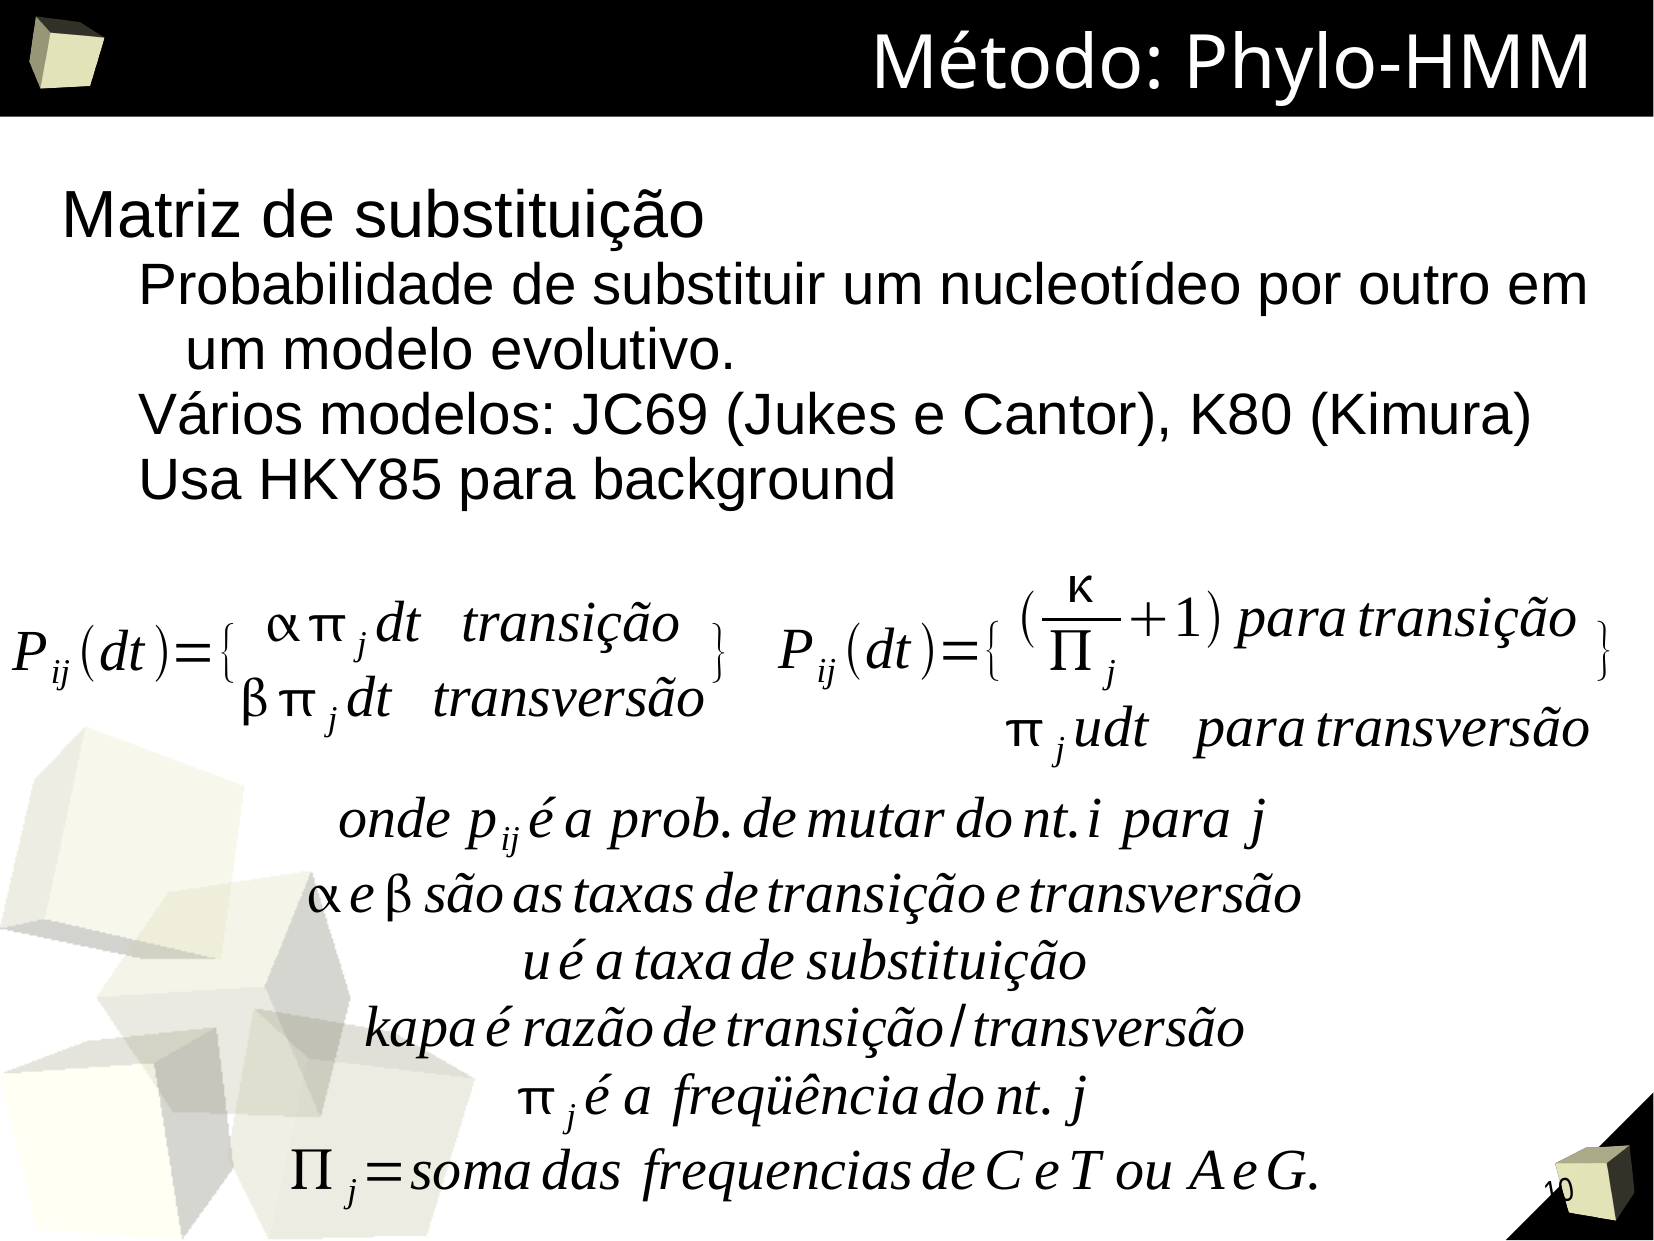

# Método: Phylo-HMM
Matriz de substituição
Probabilidade de substituir um nucleotídeo por outro em um modelo evolutivo.
Vários modelos: JC69 (Jukes e Cantor), K80 (Kimura)
Usa HKY85 para background